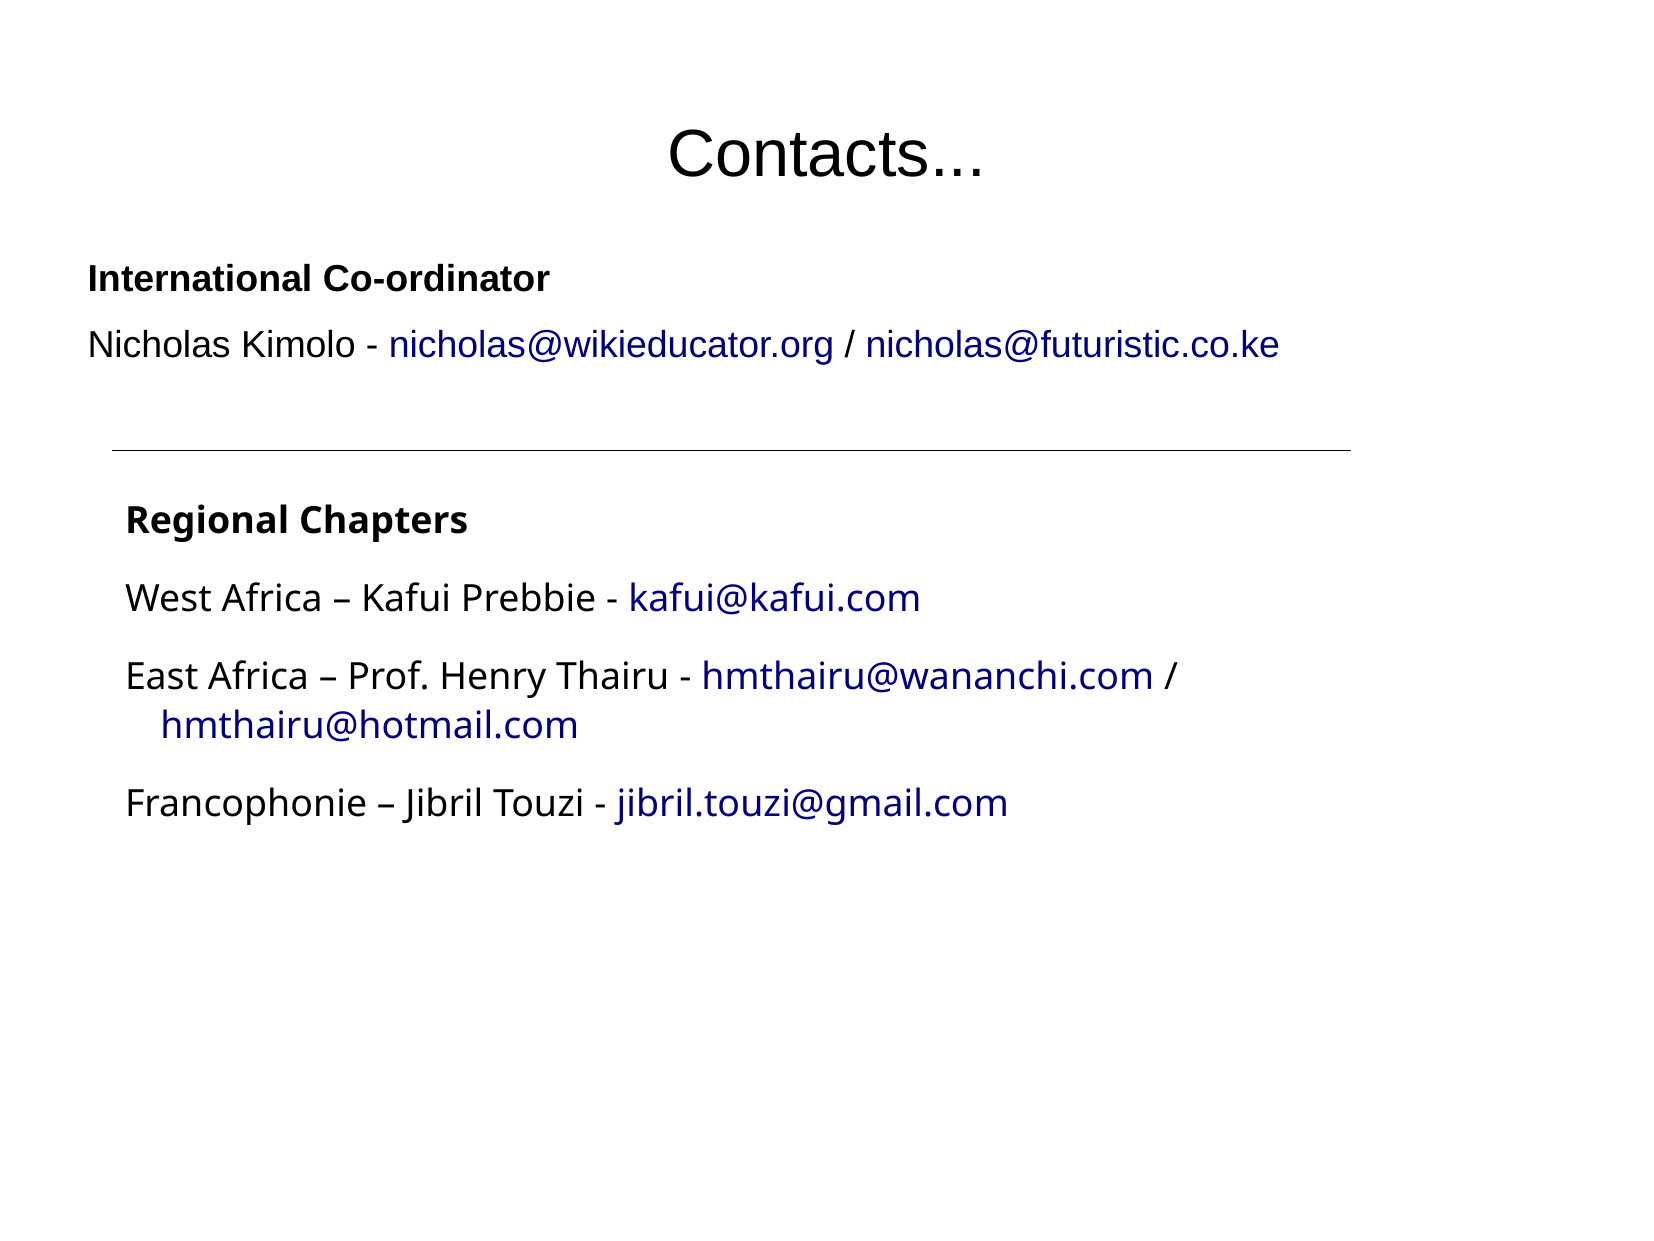

# Contacts...
International Co-ordinator
Nicholas Kimolo - nicholas@wikieducator.org / nicholas@futuristic.co.ke
Regional Chapters
West Africa – Kafui Prebbie - kafui@kafui.com
East Africa – Prof. Henry Thairu - hmthairu@wananchi.com / hmthairu@hotmail.com
Francophonie – Jibril Touzi - jibril.touzi@gmail.com